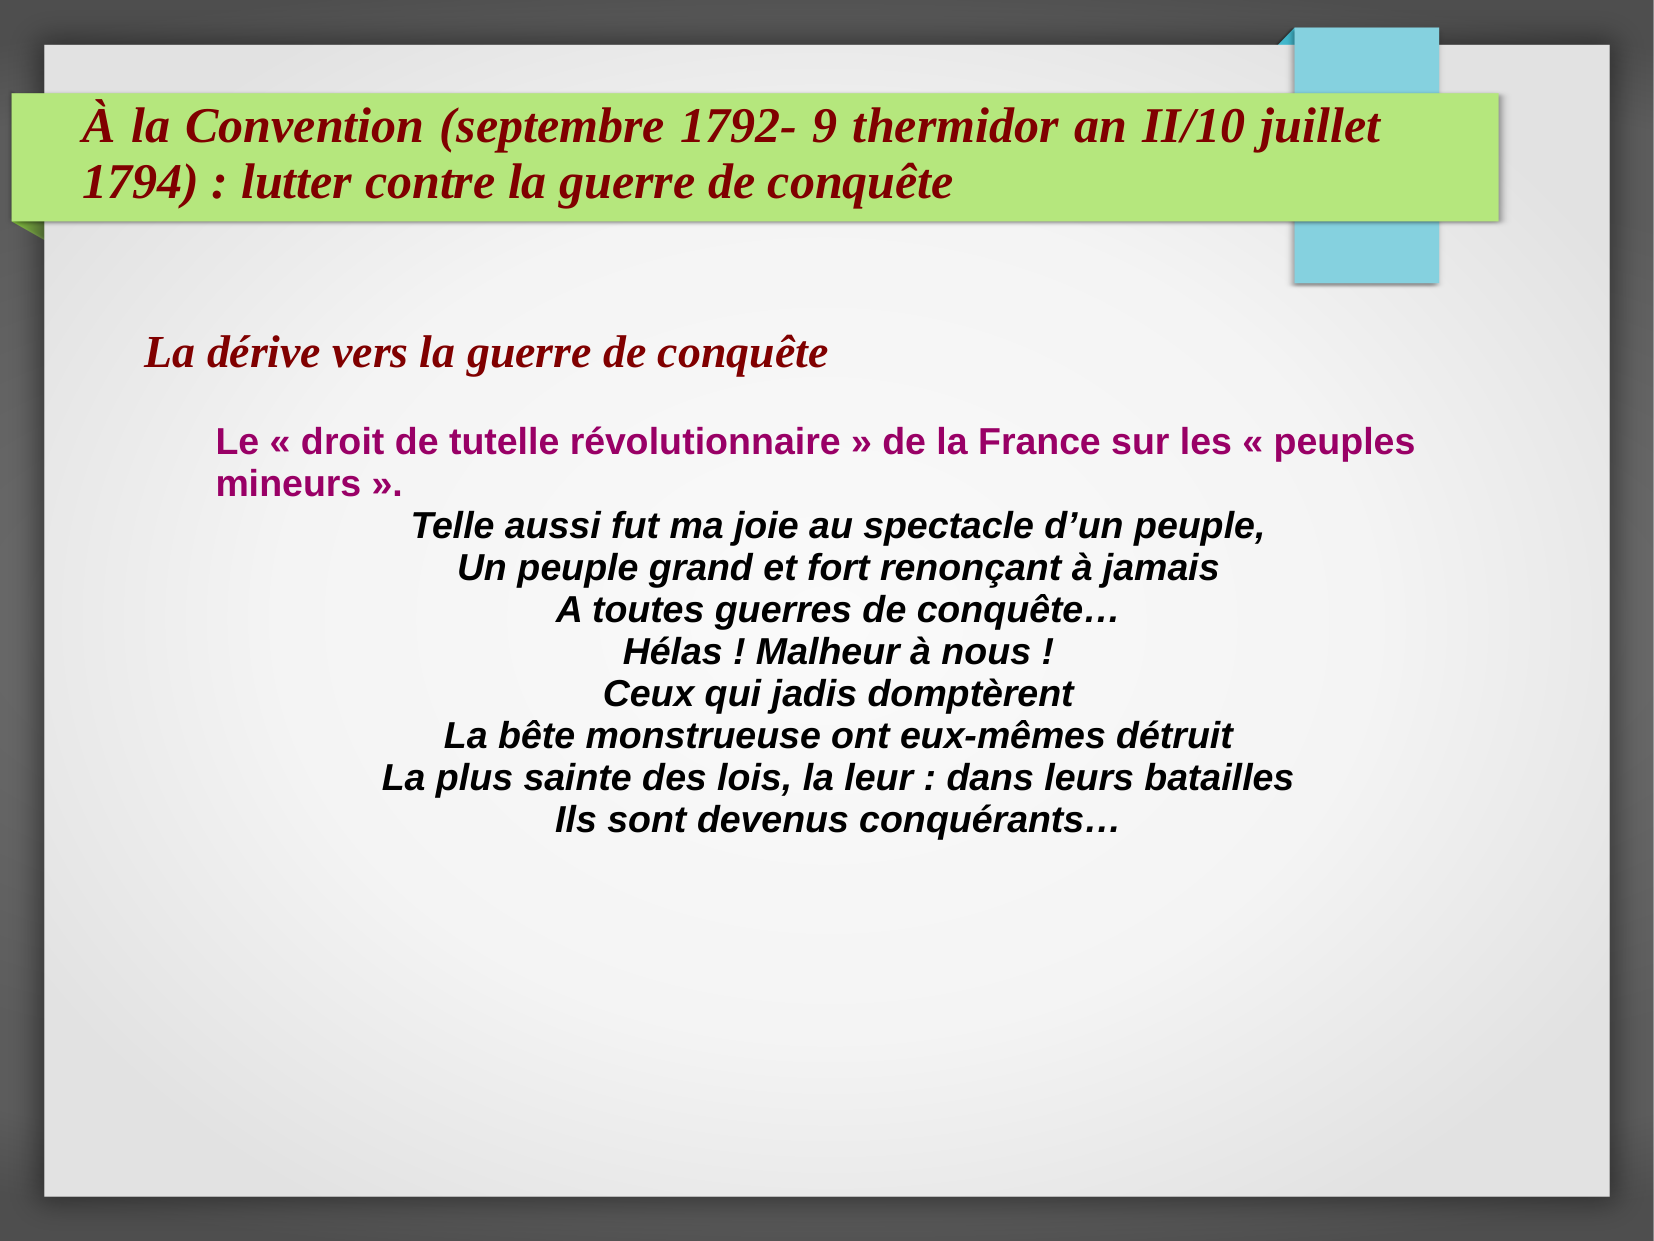

# À la Convention (septembre 1792- 9 thermidor an II/10 juillet 1794) : lutter contre la guerre de conquête
La dérive vers la guerre de conquête
Le « droit de tutelle révolutionnaire » de la France sur les « peuples mineurs ».
Telle aussi fut ma joie au spectacle d’un peuple,
Un peuple grand et fort renonçant à jamais
A toutes guerres de conquête…
Hélas ! Malheur à nous !
Ceux qui jadis domptèrent
La bête monstrueuse ont eux-mêmes détruit
La plus sainte des lois, la leur : dans leurs batailles
Ils sont devenus conquérants…